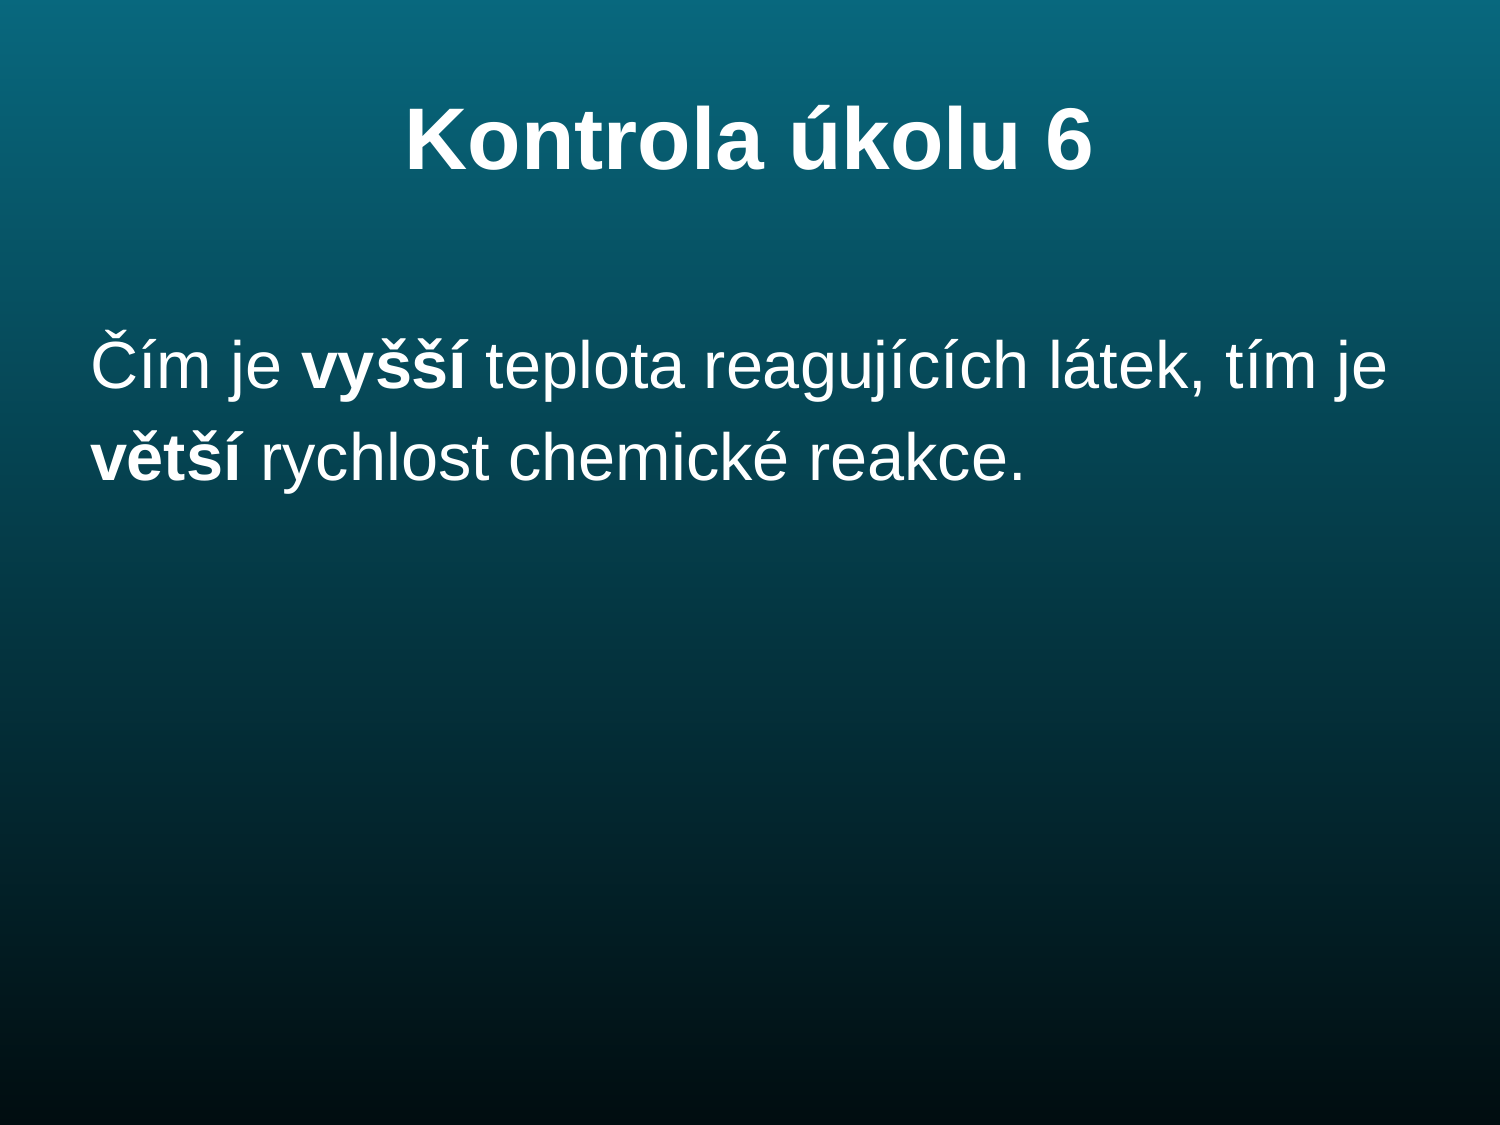

# Kontrola úkolu 6
Čím je vyšší teplota reagujících látek, tím je
větší rychlost chemické reakce.